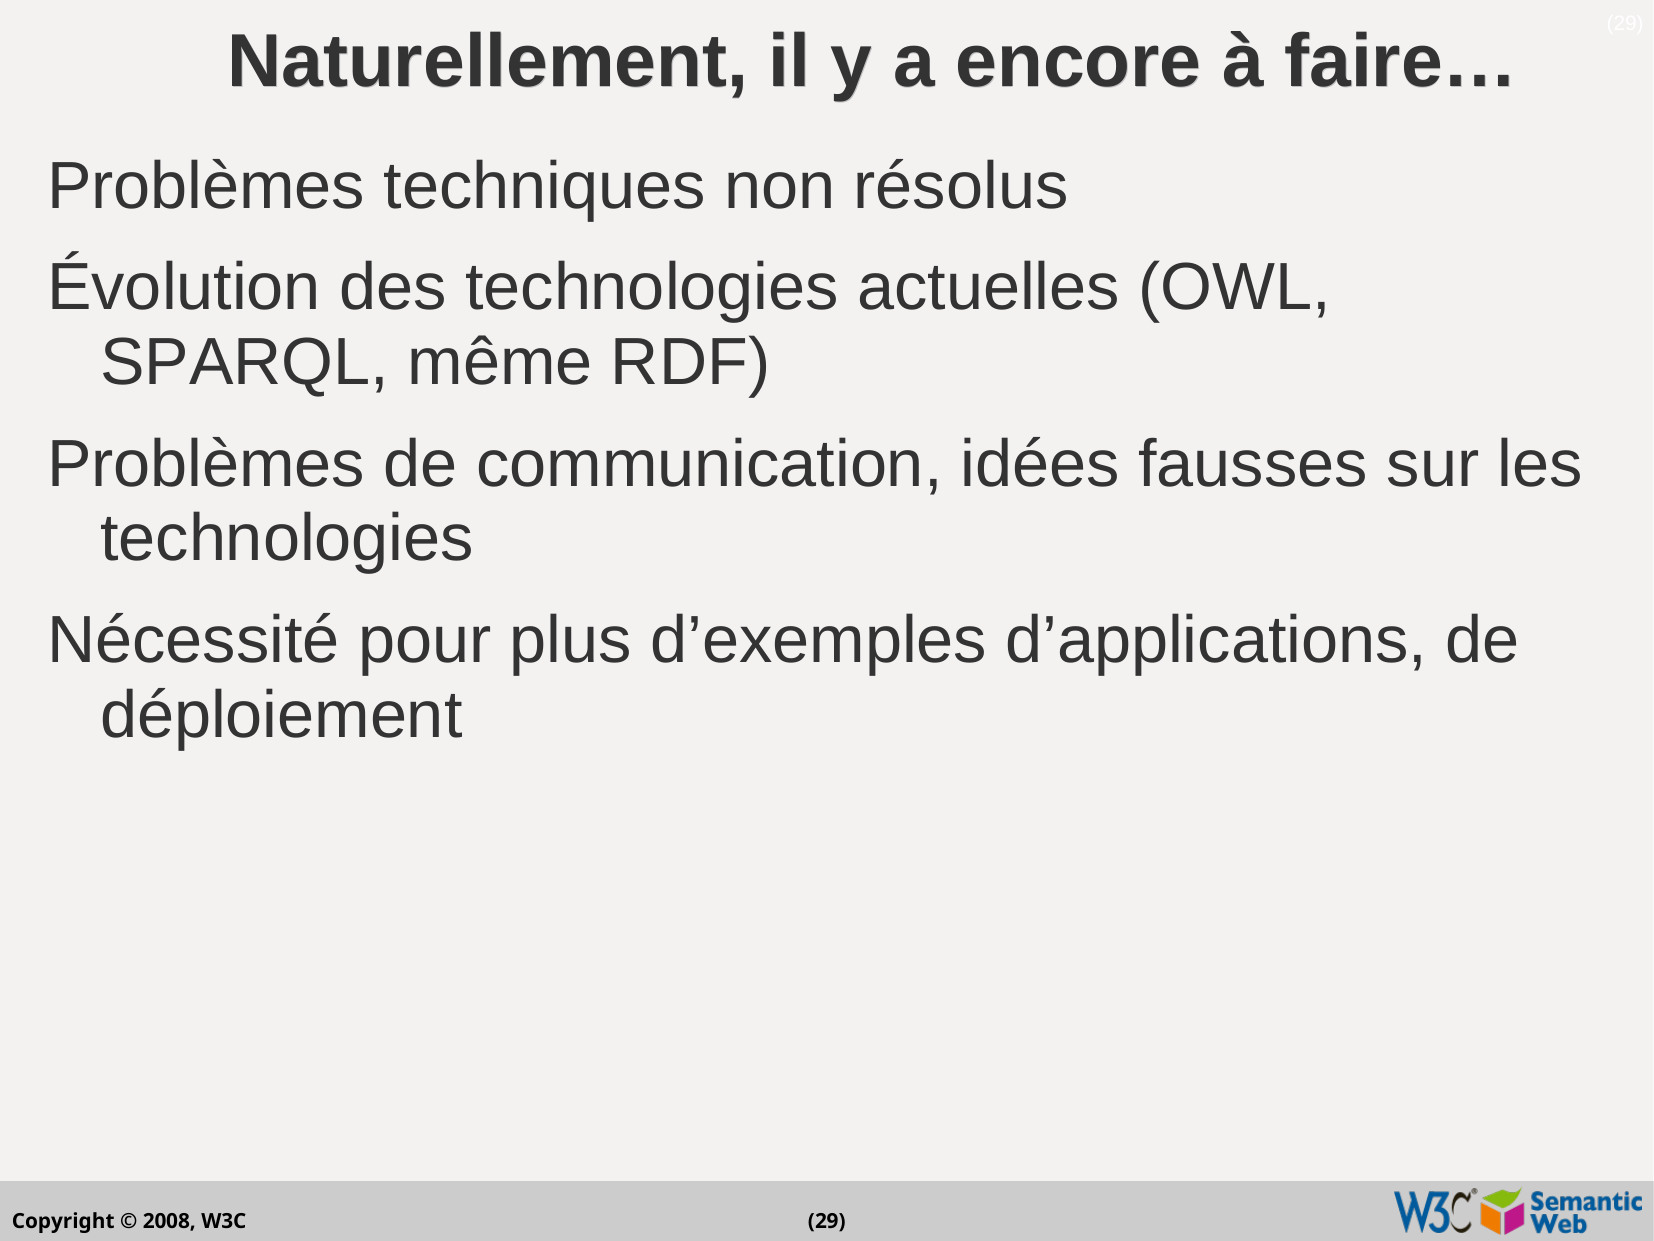

# Naturellement, il y a encore à faire…
Problèmes techniques non résolus
Évolution des technologies actuelles (OWL, SPARQL, même RDF)
Problèmes de communication, idées fausses sur les technologies
Nécessité pour plus d’exemples d’applications, de déploiement